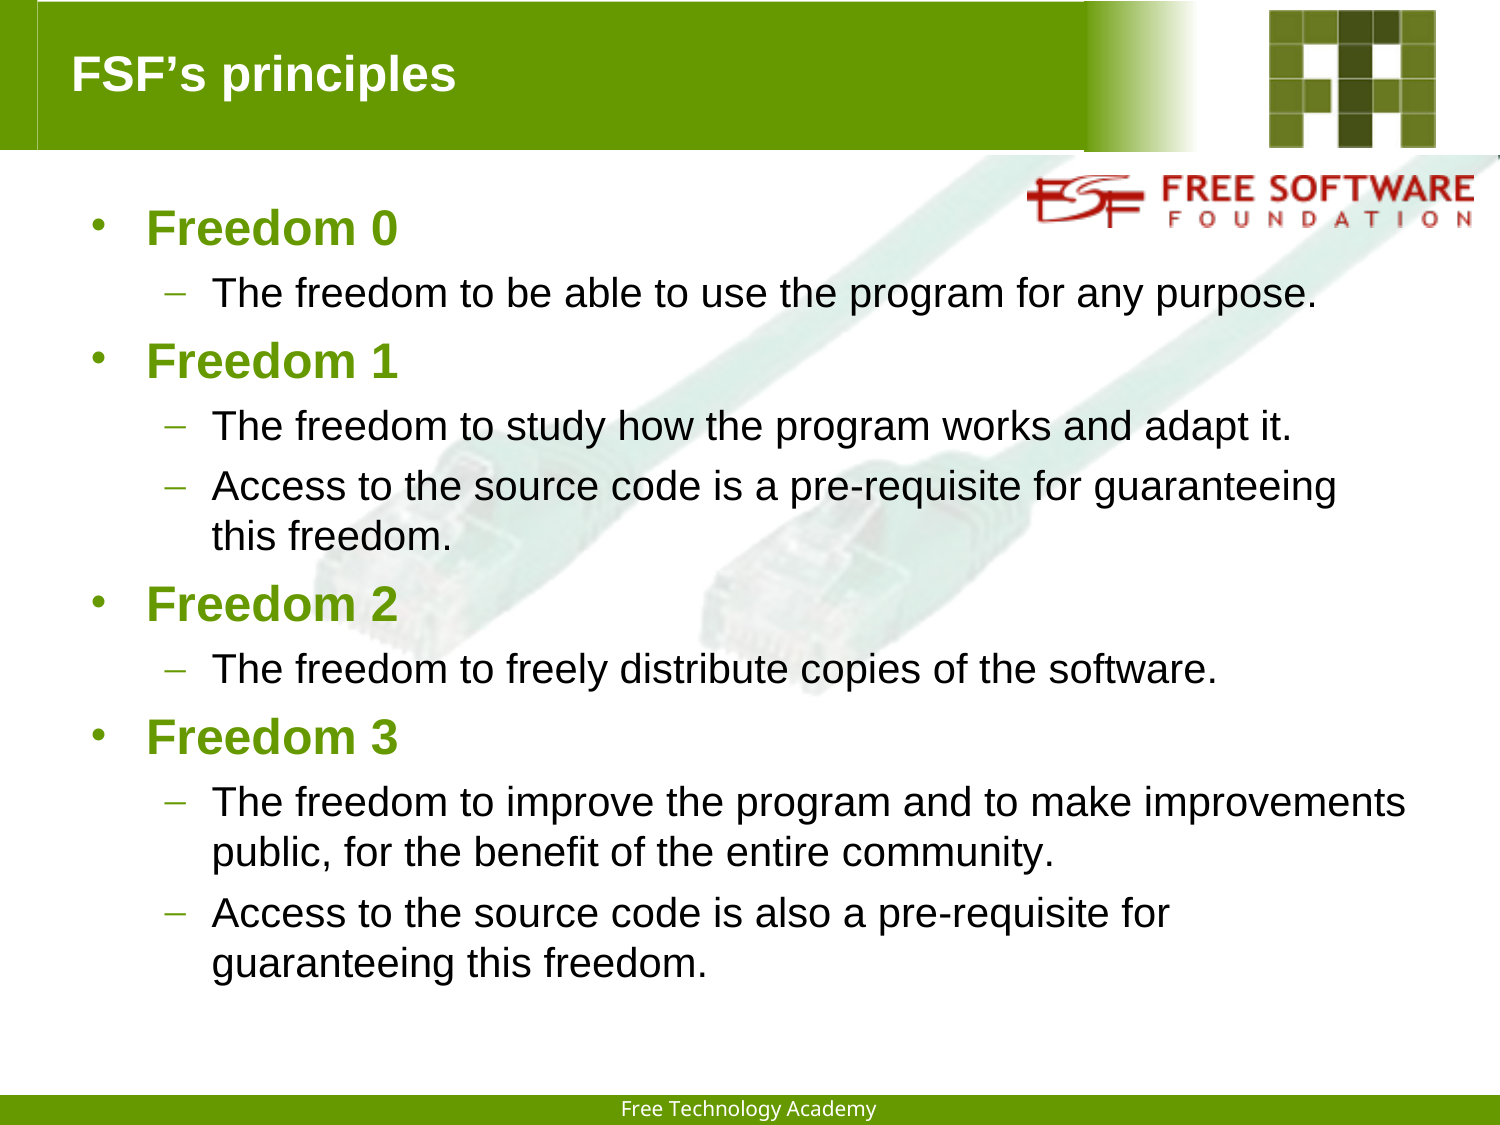

# FSF’s principles
Freedom 0
The freedom to be able to use the program for any purpose.
Freedom 1
The freedom to study how the program works and adapt it.
Access to the source code is a pre-requisite for guaranteeing this freedom.
Freedom 2
The freedom to freely distribute copies of the software.
Freedom 3
The freedom to improve the program and to make improvements public, for the benefit of the entire community.
Access to the source code is also a pre-requisite for guaranteeing this freedom.